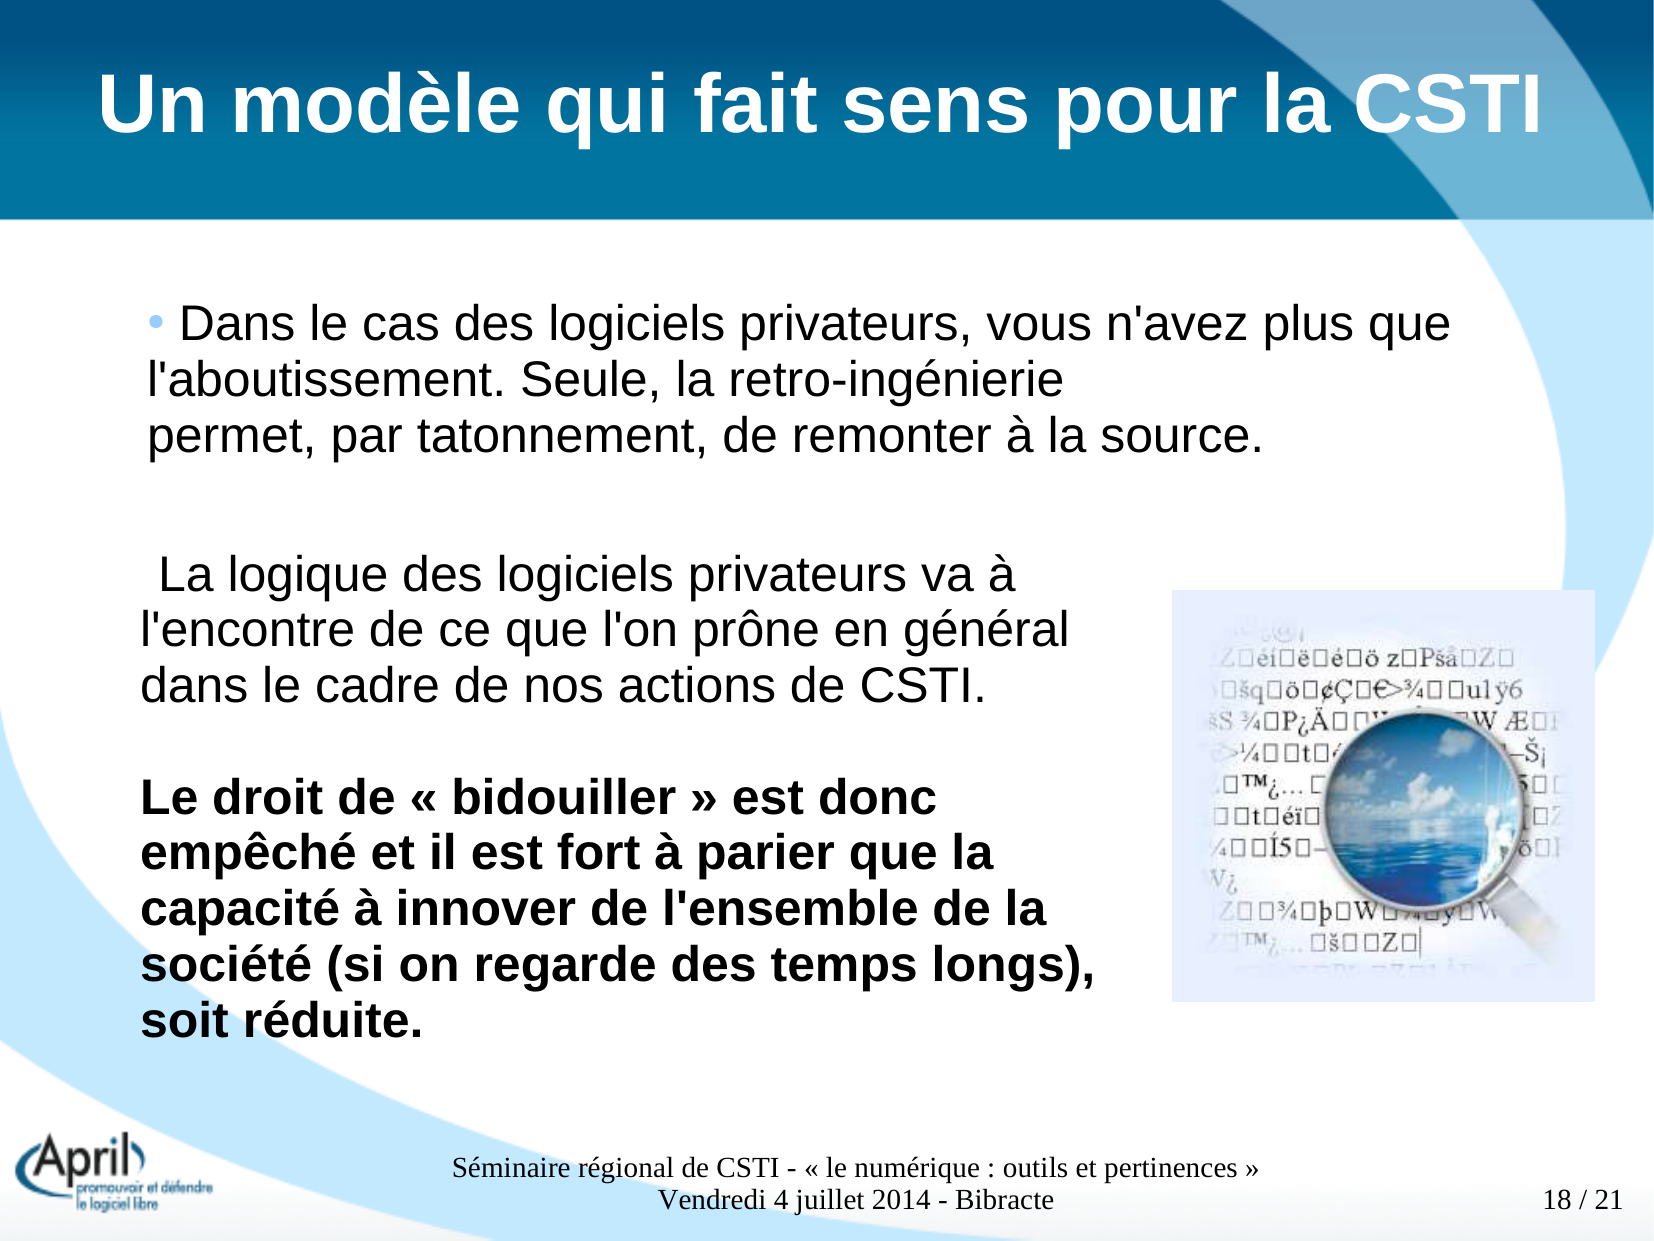

# Un modèle qui fait sens pour la CSTI
 Dans le cas des logiciels privateurs, vous n'avez plus que l'aboutissement. Seule, la retro-ingénierie
permet, par tatonnement, de remonter à la source.
La logique des logiciels privateurs va à l'encontre de ce que l'on prône en général dans le cadre de nos actions de CSTI.
Le droit de « bidouiller » est donc empêché et il est fort à parier que la capacité à innover de l'ensemble de la société (si on regarde des temps longs), soit réduite.
L'informatique libre
18